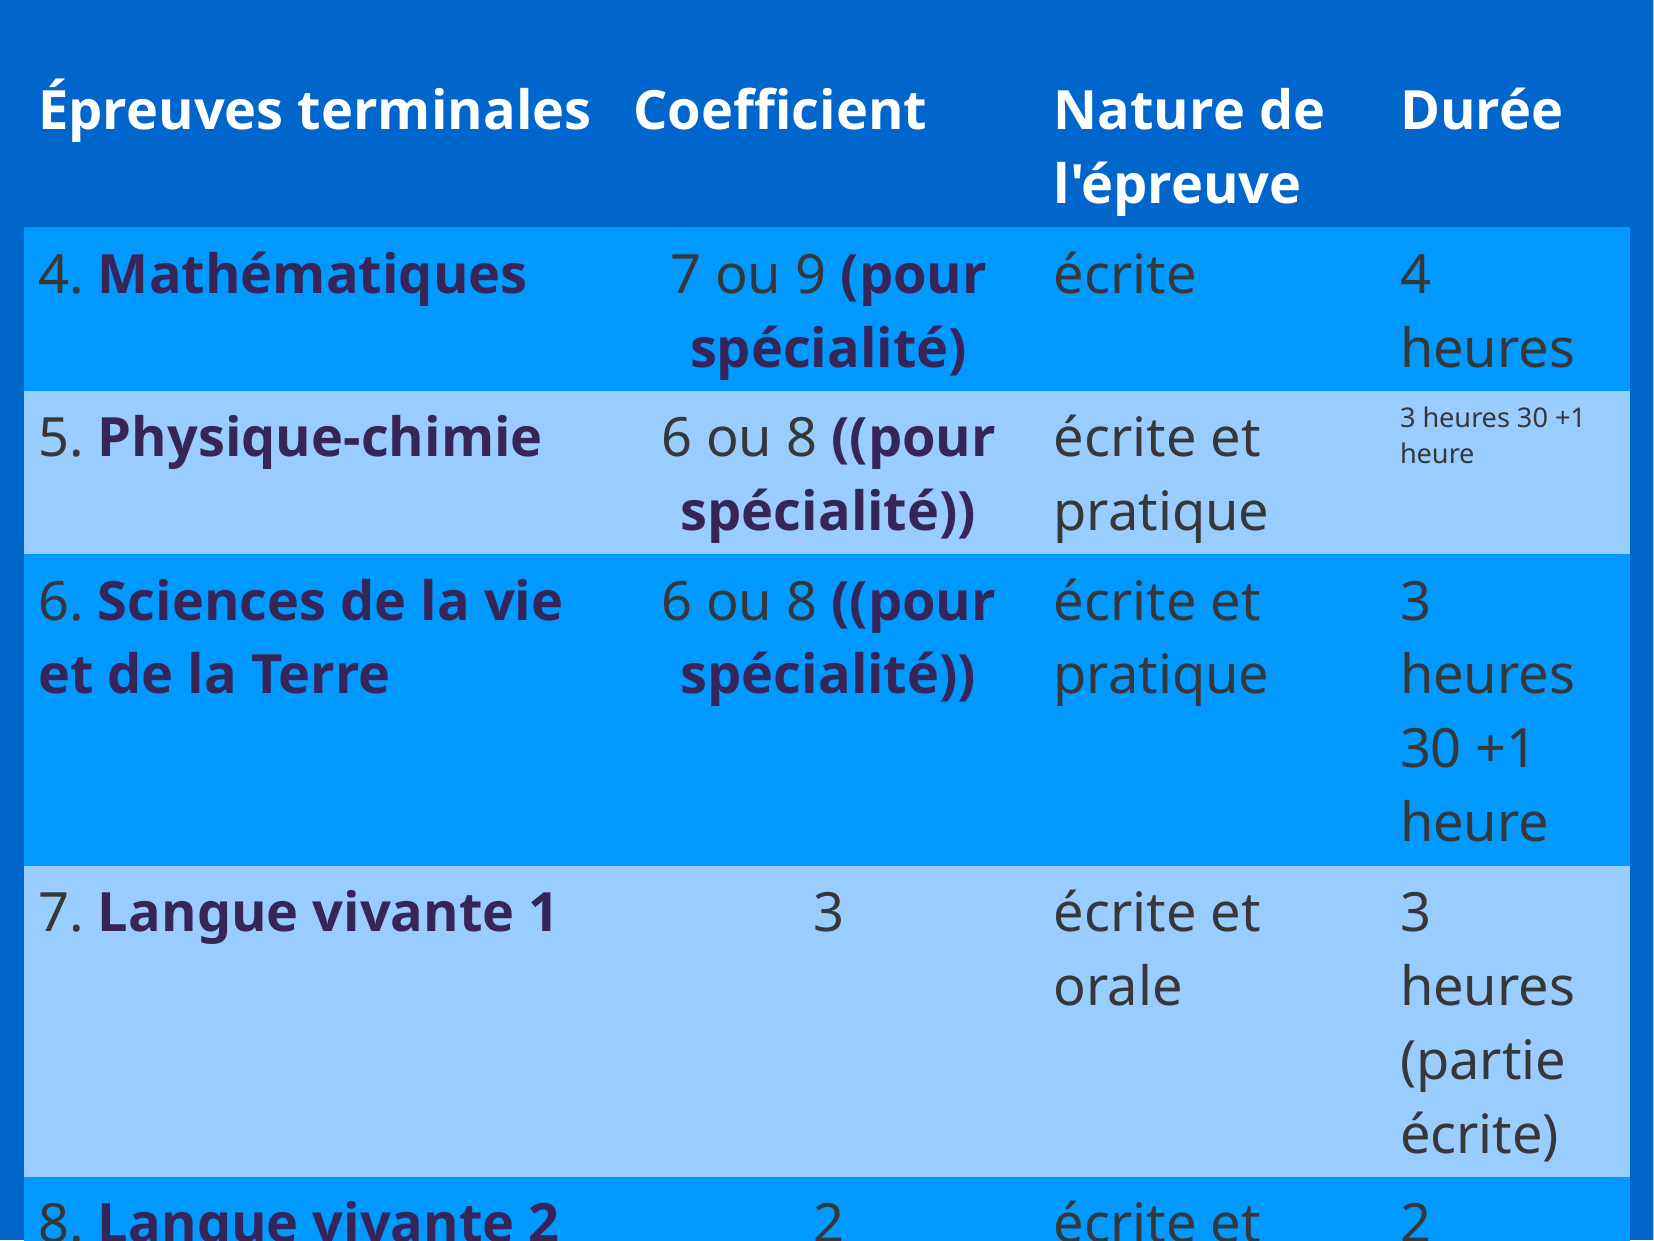

| Épreuves terminales | Coefficient | Nature de l'épreuve | Durée |
| --- | --- | --- | --- |
| 4. Mathématiques | 7 ou 9 (pour spécialité) | écrite | 4 heures |
| 5. Physique-chimie | 6 ou 8 ((pour spécialité)) | écrite et pratique | 3 heures 30 +1 heure |
| 6. Sciences de la vie et de la Terre | 6 ou 8 ((pour spécialité)) | écrite et pratique | 3 heures 30 +1 heure |
| 7. Langue vivante 1 | 3 | écrite et orale | 3 heures (partie écrite) |
| 8. Langue vivante 2 | 2 | écrite et orale | 2 heures (partie écrite) |
| 9. Philosophie | 3 | écrite | 4 heures |